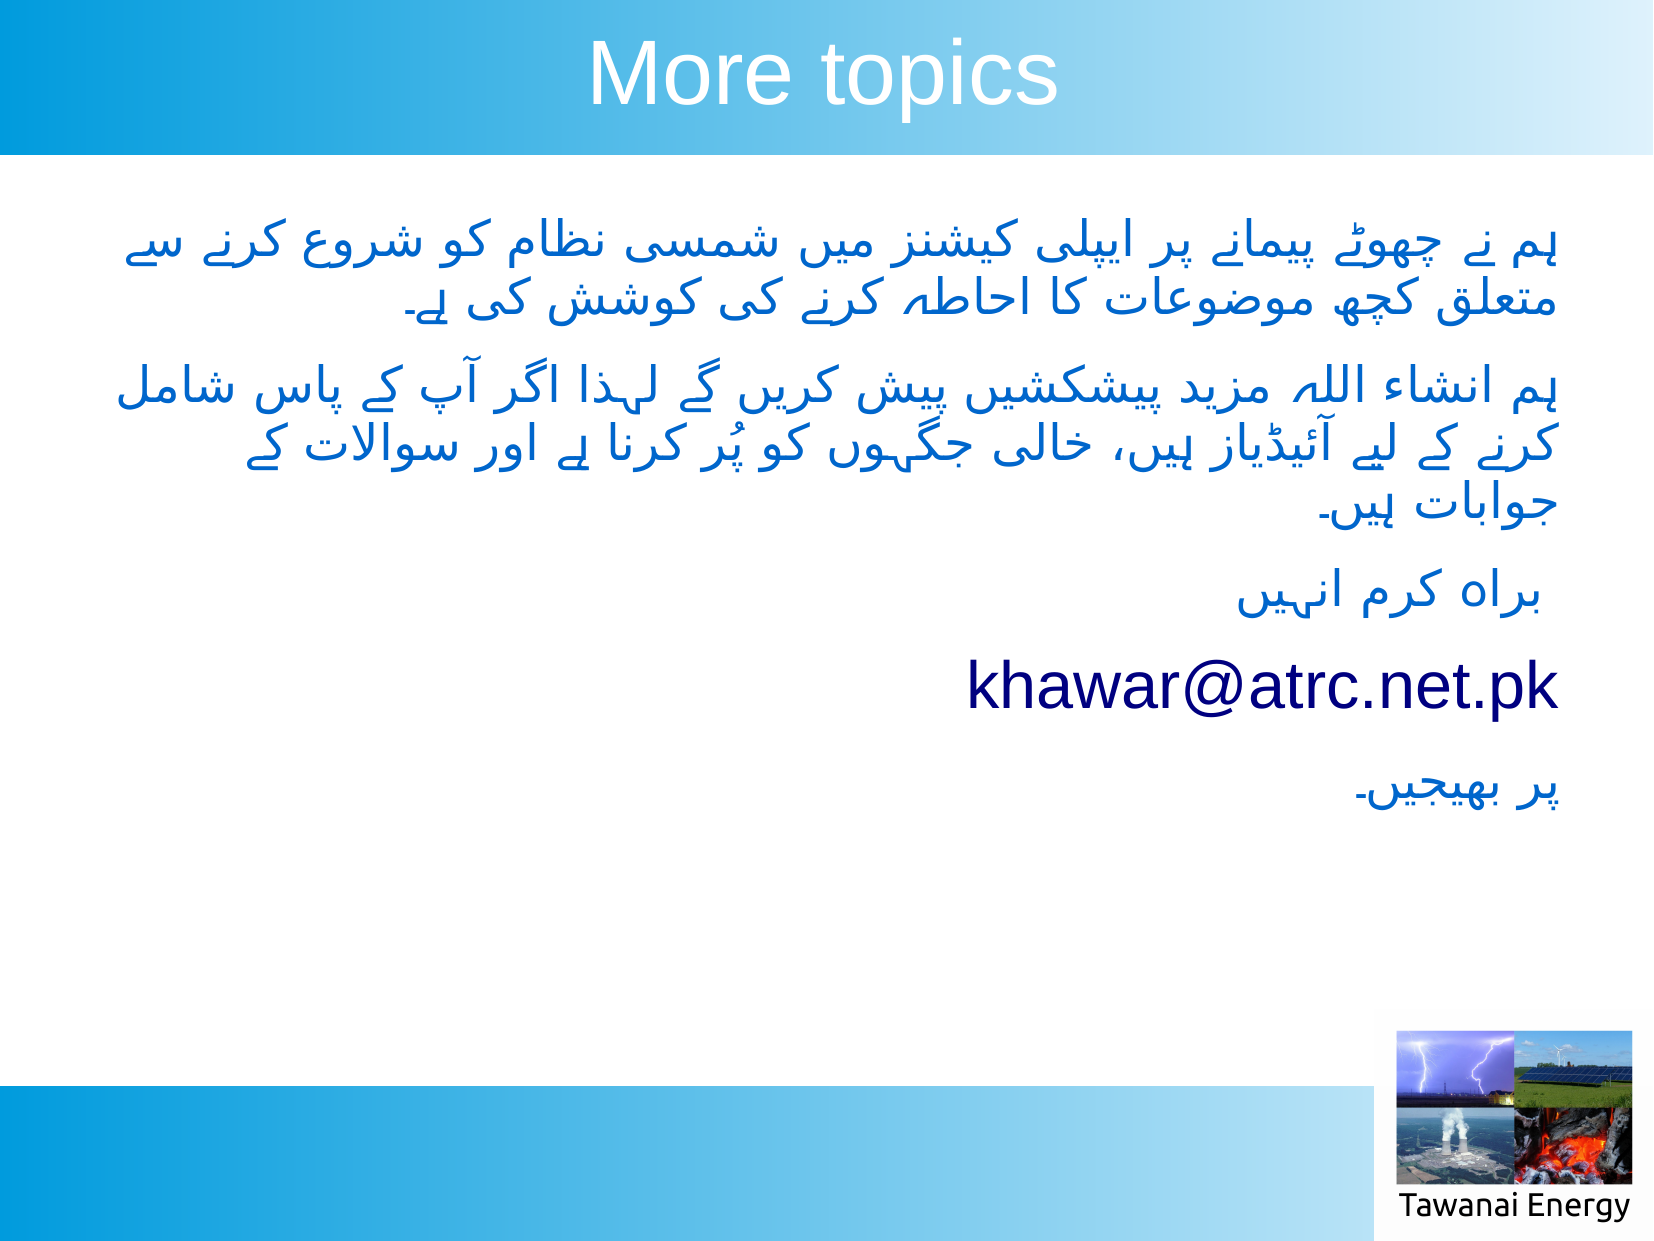

# More topics
ہم نے چھوٹے پیمانے پر ایپلی کیشنز میں شمسی نظام کو شروع کرنے سے متعلق کچھ موضوعات کا احاطہ کرنے کی کوشش کی ہے۔
ہم انشاء اللہ مزید پیشکشیں پیش کریں گے لہذا اگر آپ کے پاس شامل کرنے کے لیے آئیڈیاز ہیں، خالی جگہوں کو پُر کرنا ہے اور سوالات کے جوابات ہیں۔
براہ کرم انہیں
khawar@atrc.net.pk
 پر بھیجیں۔